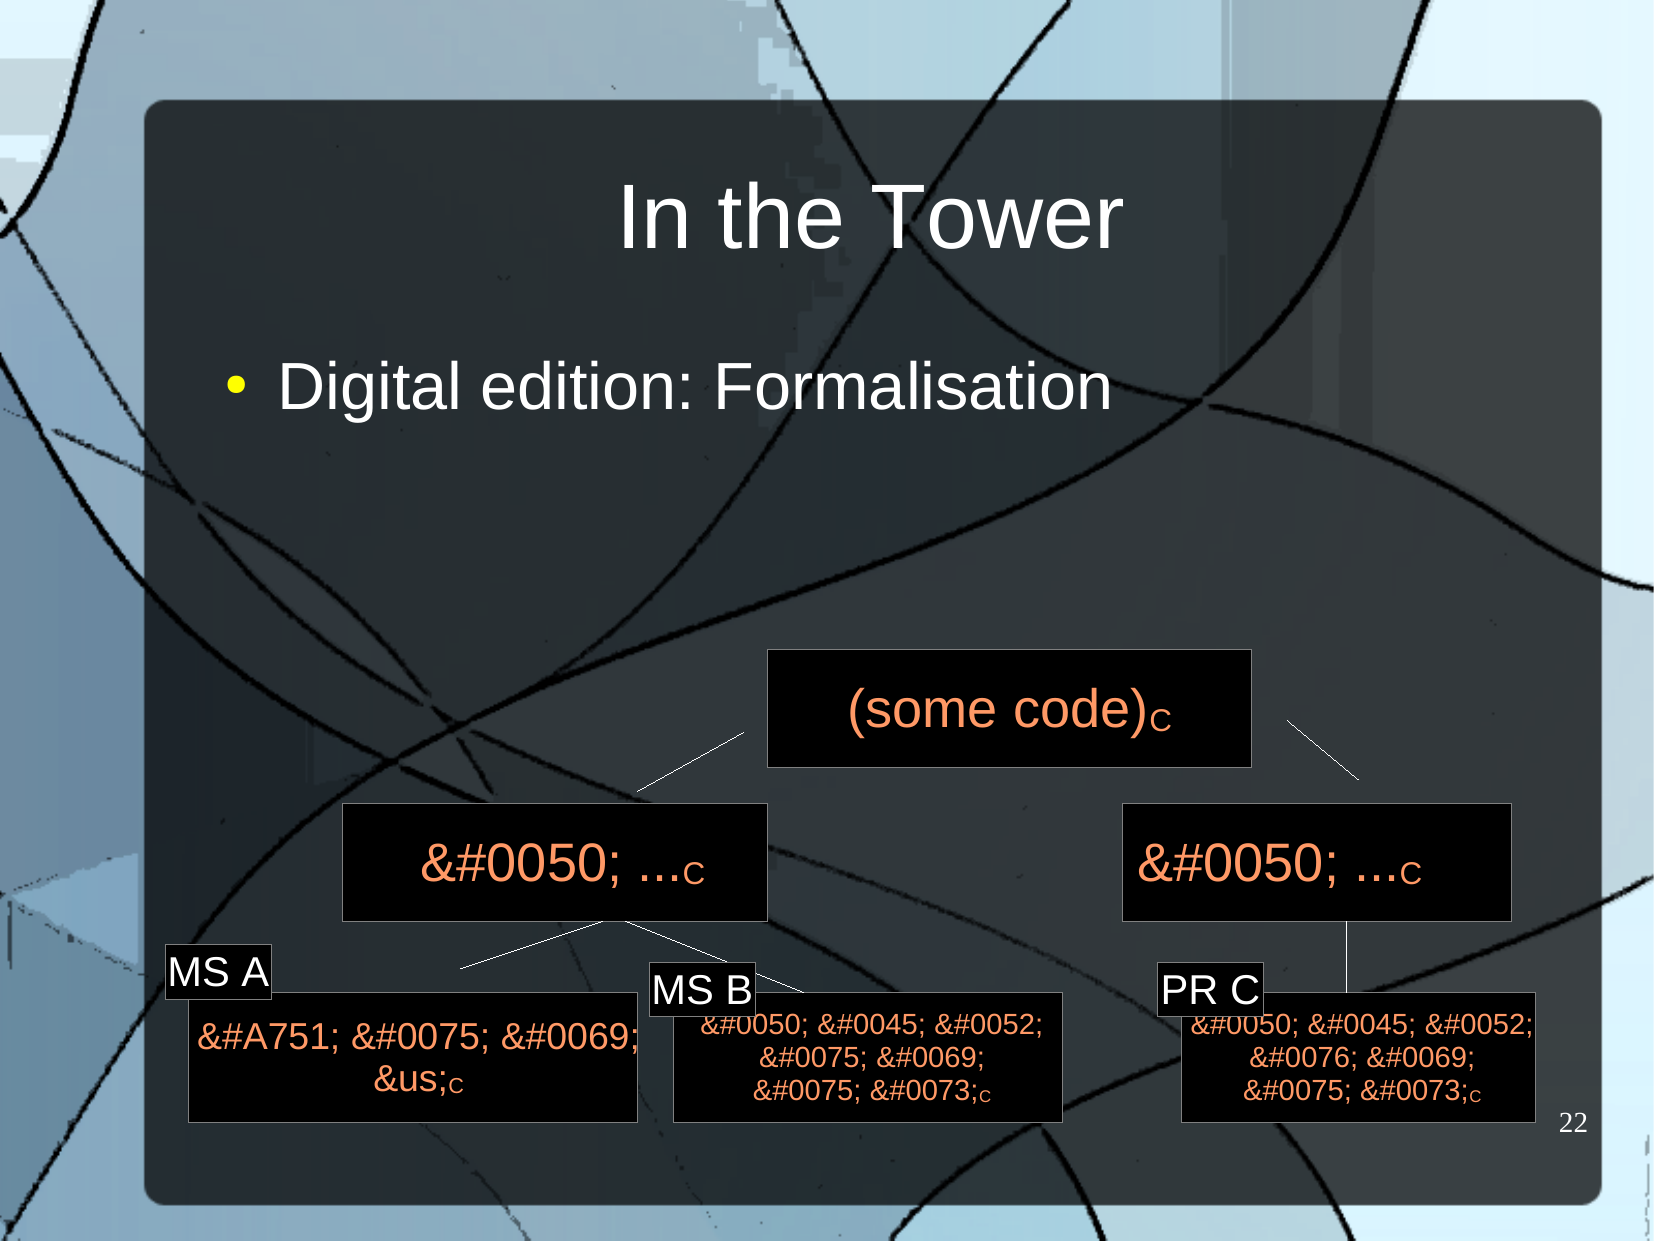

# In the Tower
Digital edition: Formalisation
(some code)C
 &#0050; ...C
 &#0050; ...C
MS A
MS B
PR C
 &#A751; &#0075; &#0069;
 &us;C
 &#0050; &#0045; &#0052;
 &#0075; &#0069;
 &#0075; &#0073;C
 &#0050; &#0045; &#0052;
 &#0076; &#0069;
 &#0075; &#0073;C
22